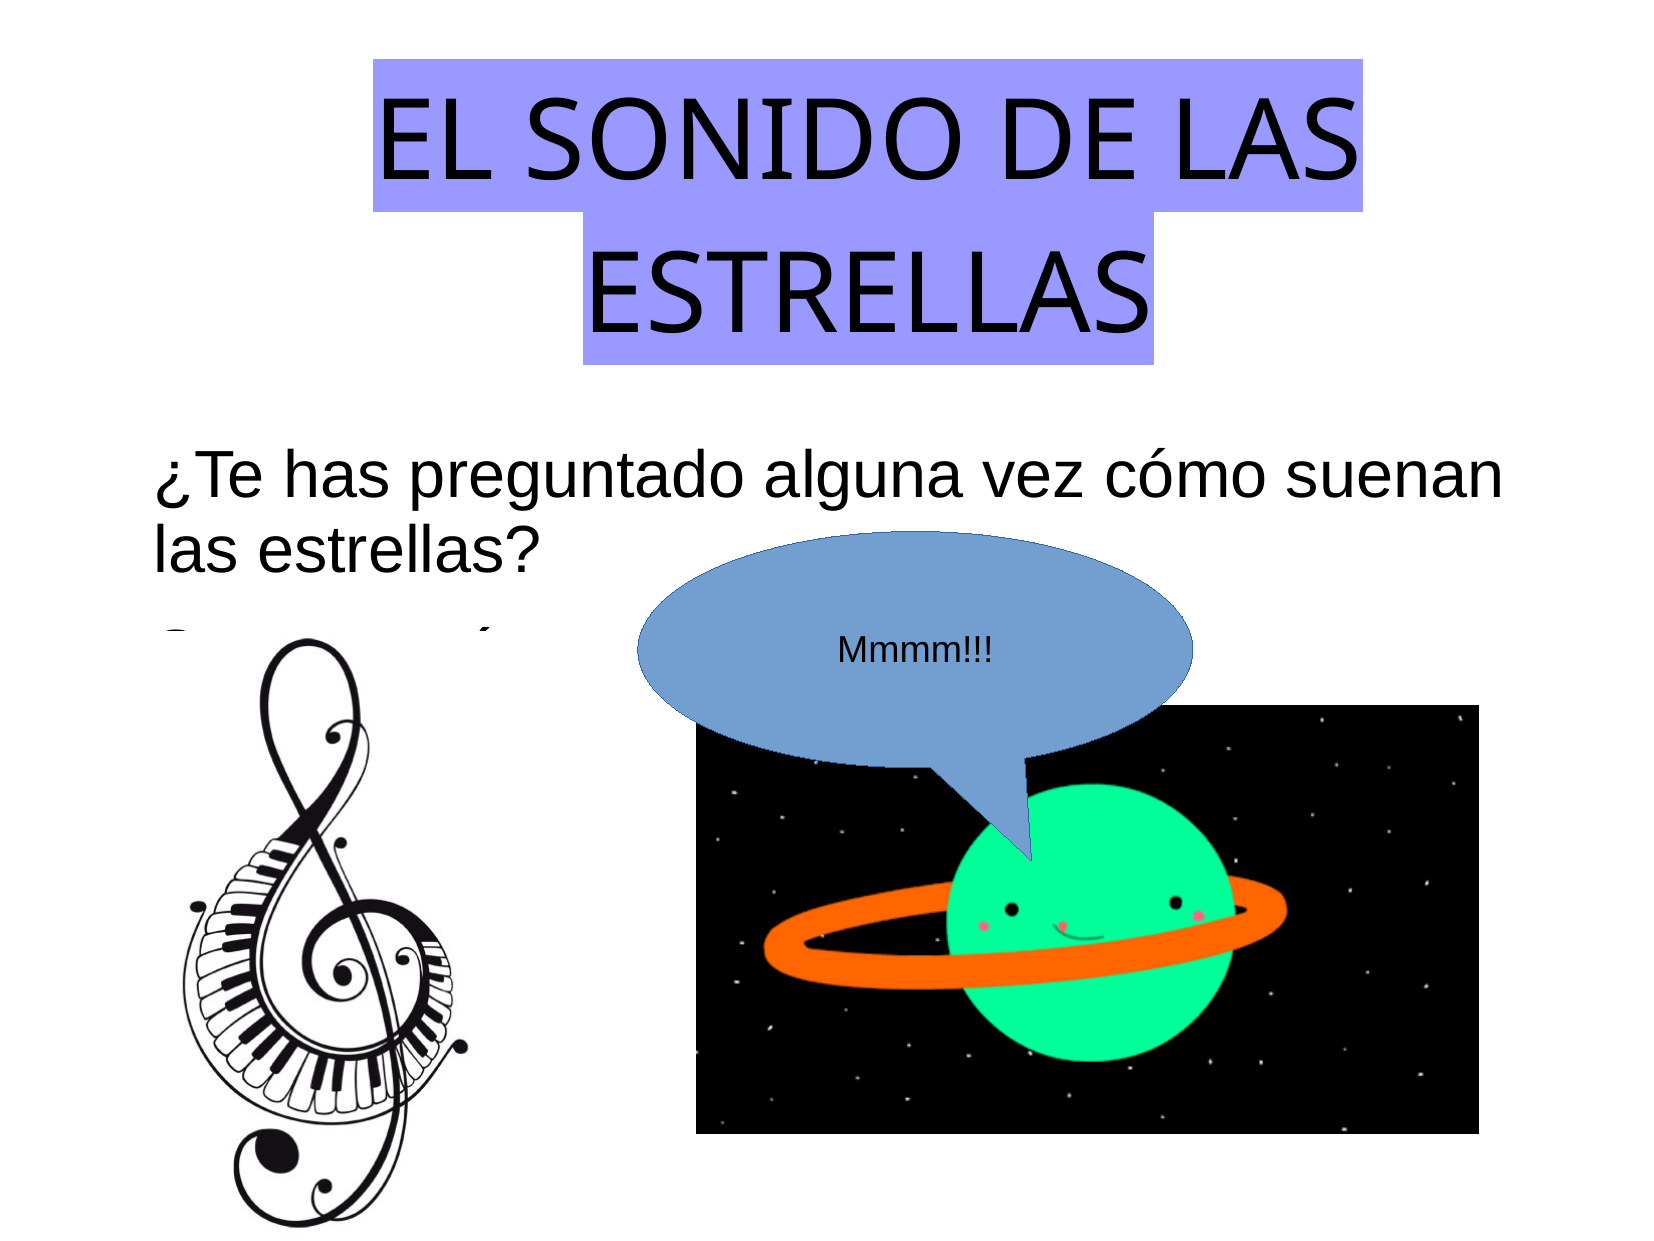

# EL SONIDO DE LAS ESTRELLAS
¿Te has preguntado alguna vez cómo suenan las estrellas?
Suenan así:
Mmmm!!!